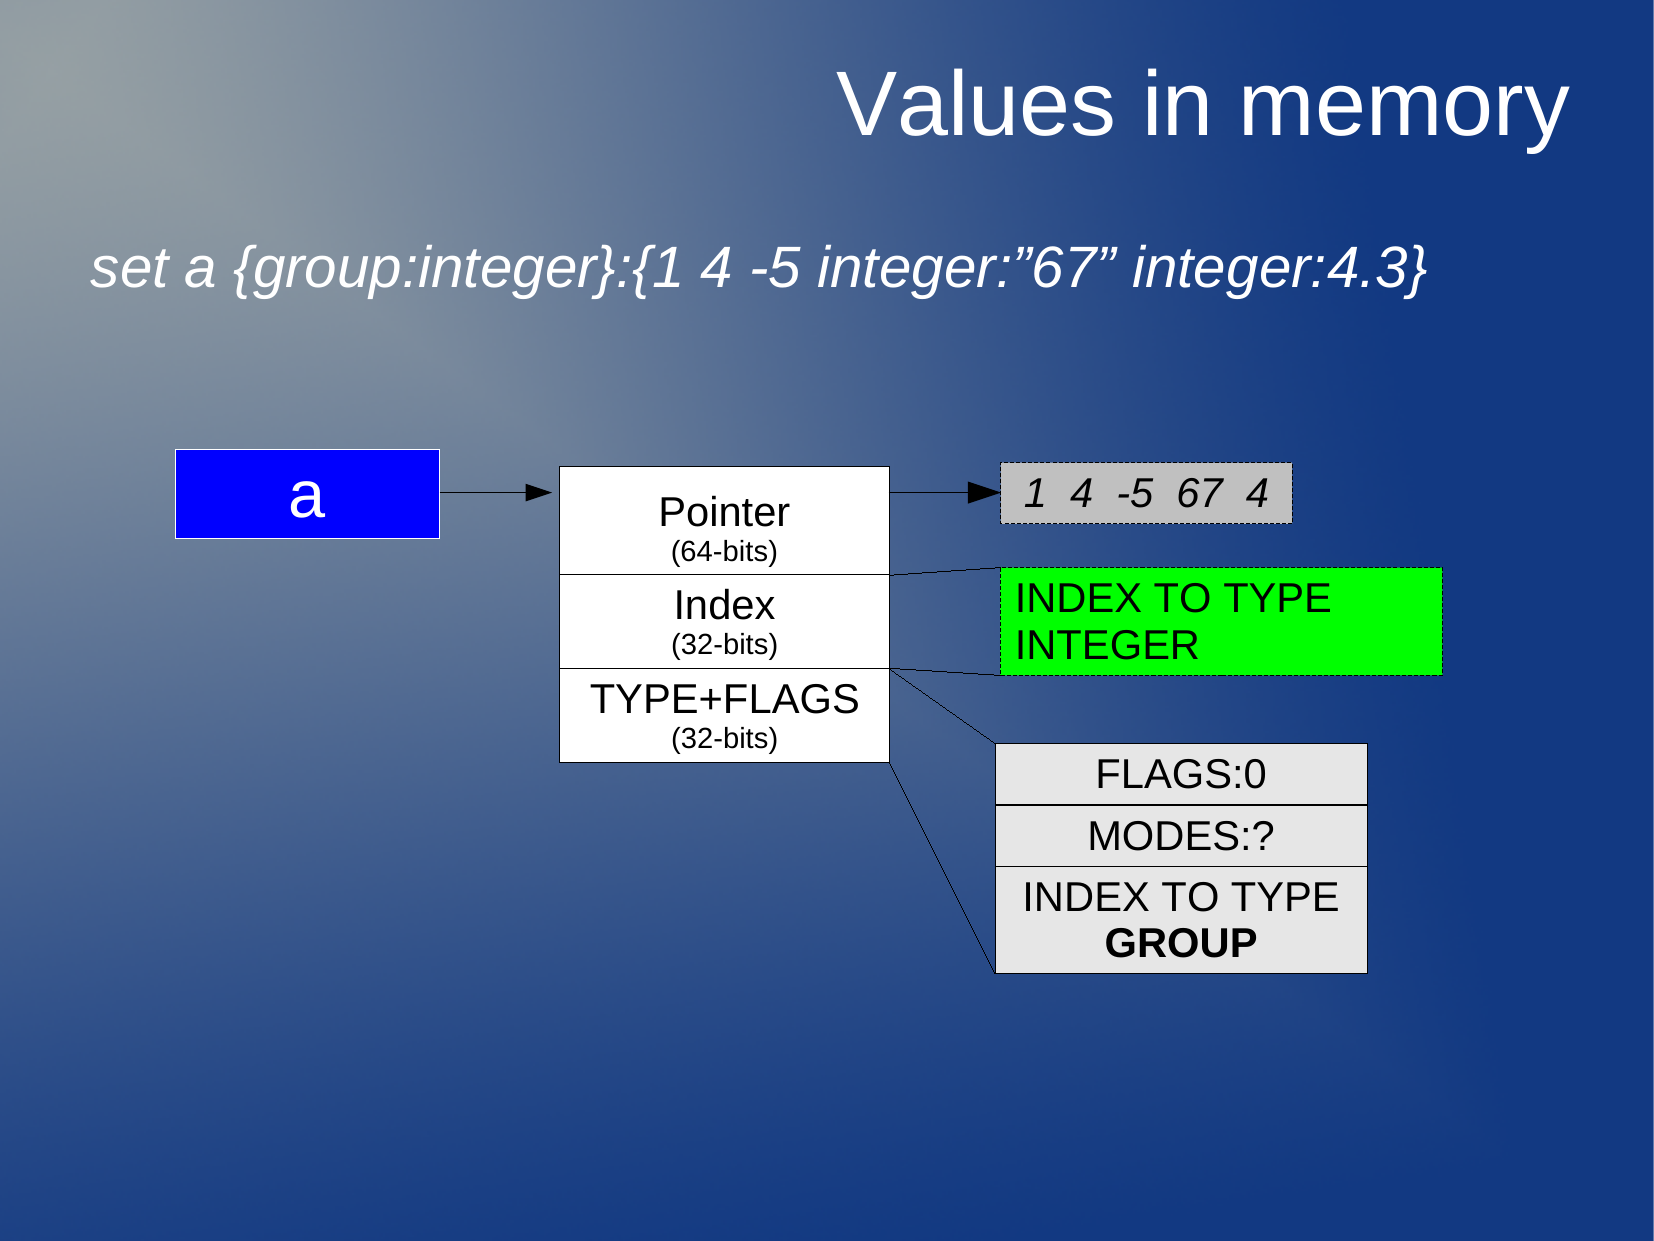

# Values in memory
set a {group:integer}:{1 4 -5 integer:”67” integer:4.3}
a
1 4 -5 67 4
Pointer
(64-bits)
INDEX TO TYPE INTEGER
Index
(32-bits)
TYPE+FLAGS
(32-bits)
FLAGS:0
MODES:?
INDEX TO TYPE GROUP